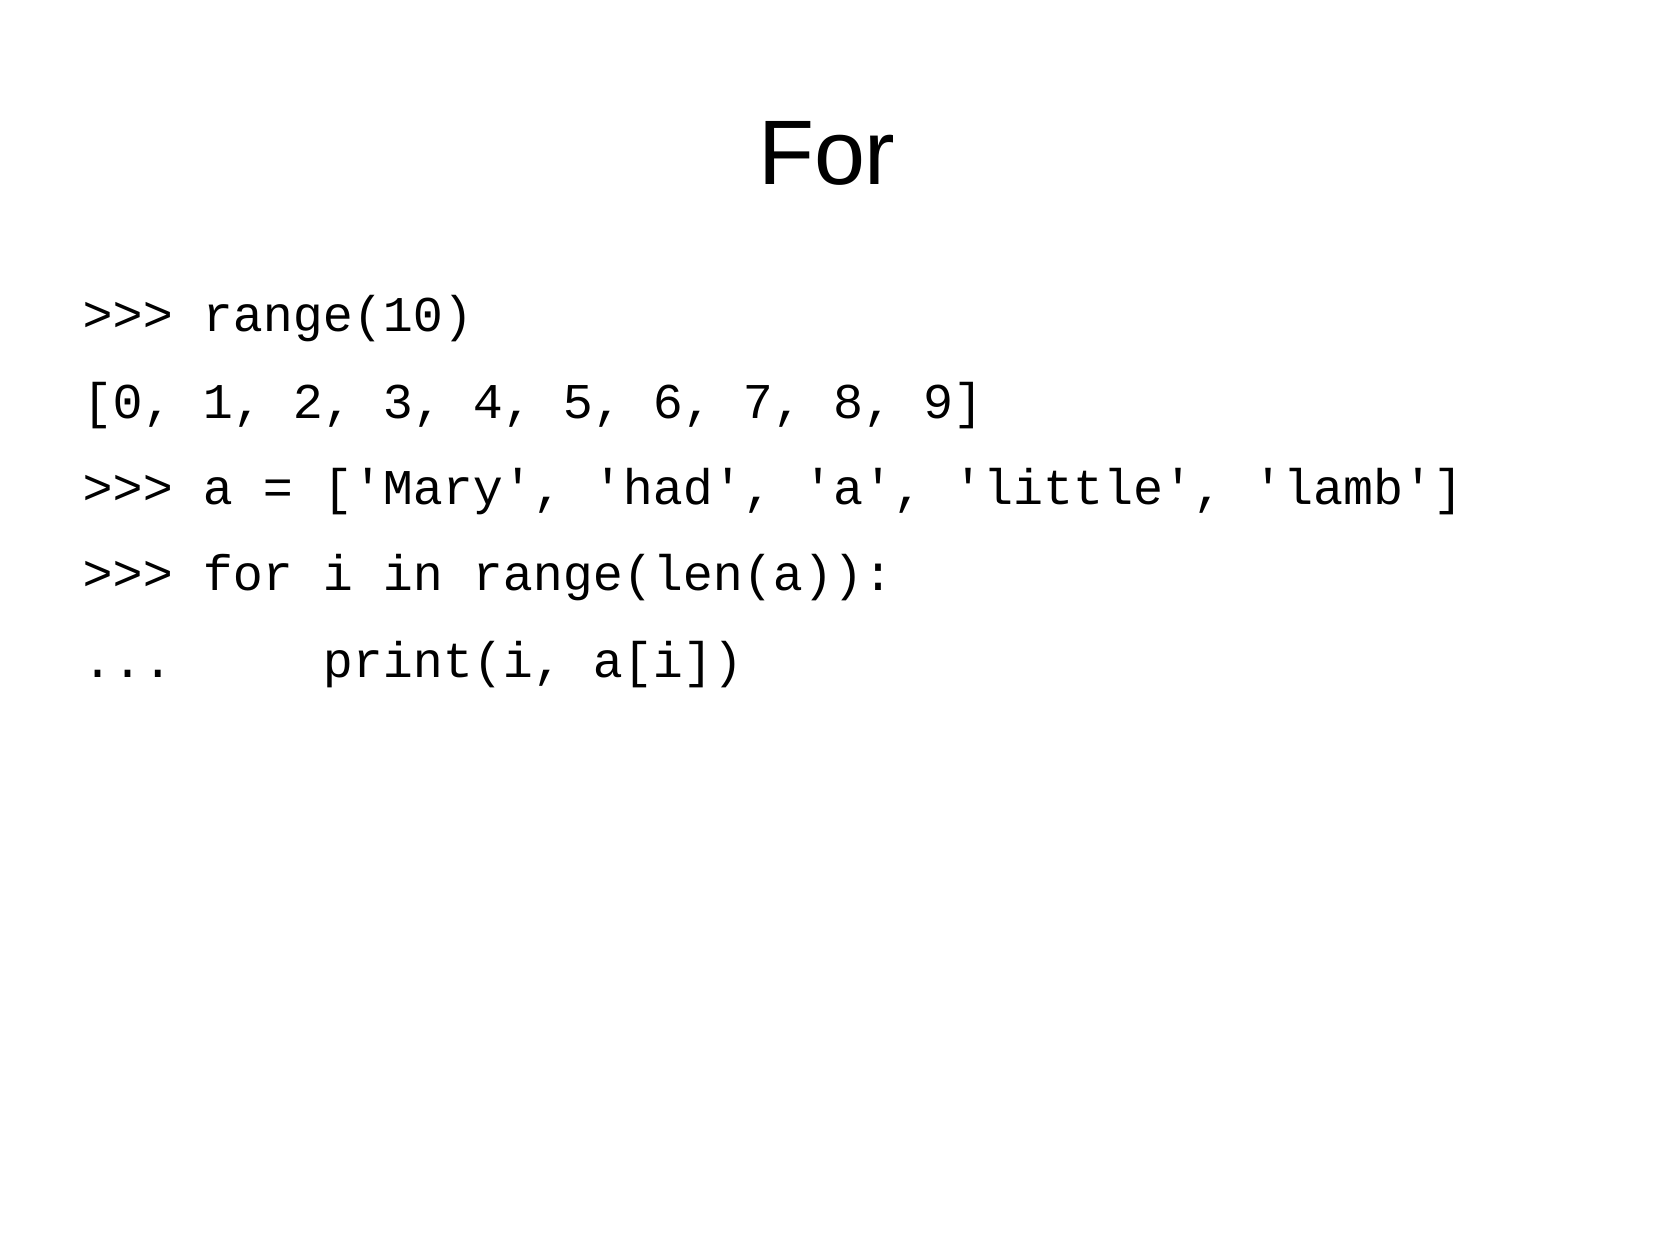

# For
>>> range(10)
[0, 1, 2, 3, 4, 5, 6, 7, 8, 9]
>>> a = ['Mary', 'had', 'a', 'little', 'lamb']
>>> for i in range(len(a)):
... print(i, a[i])